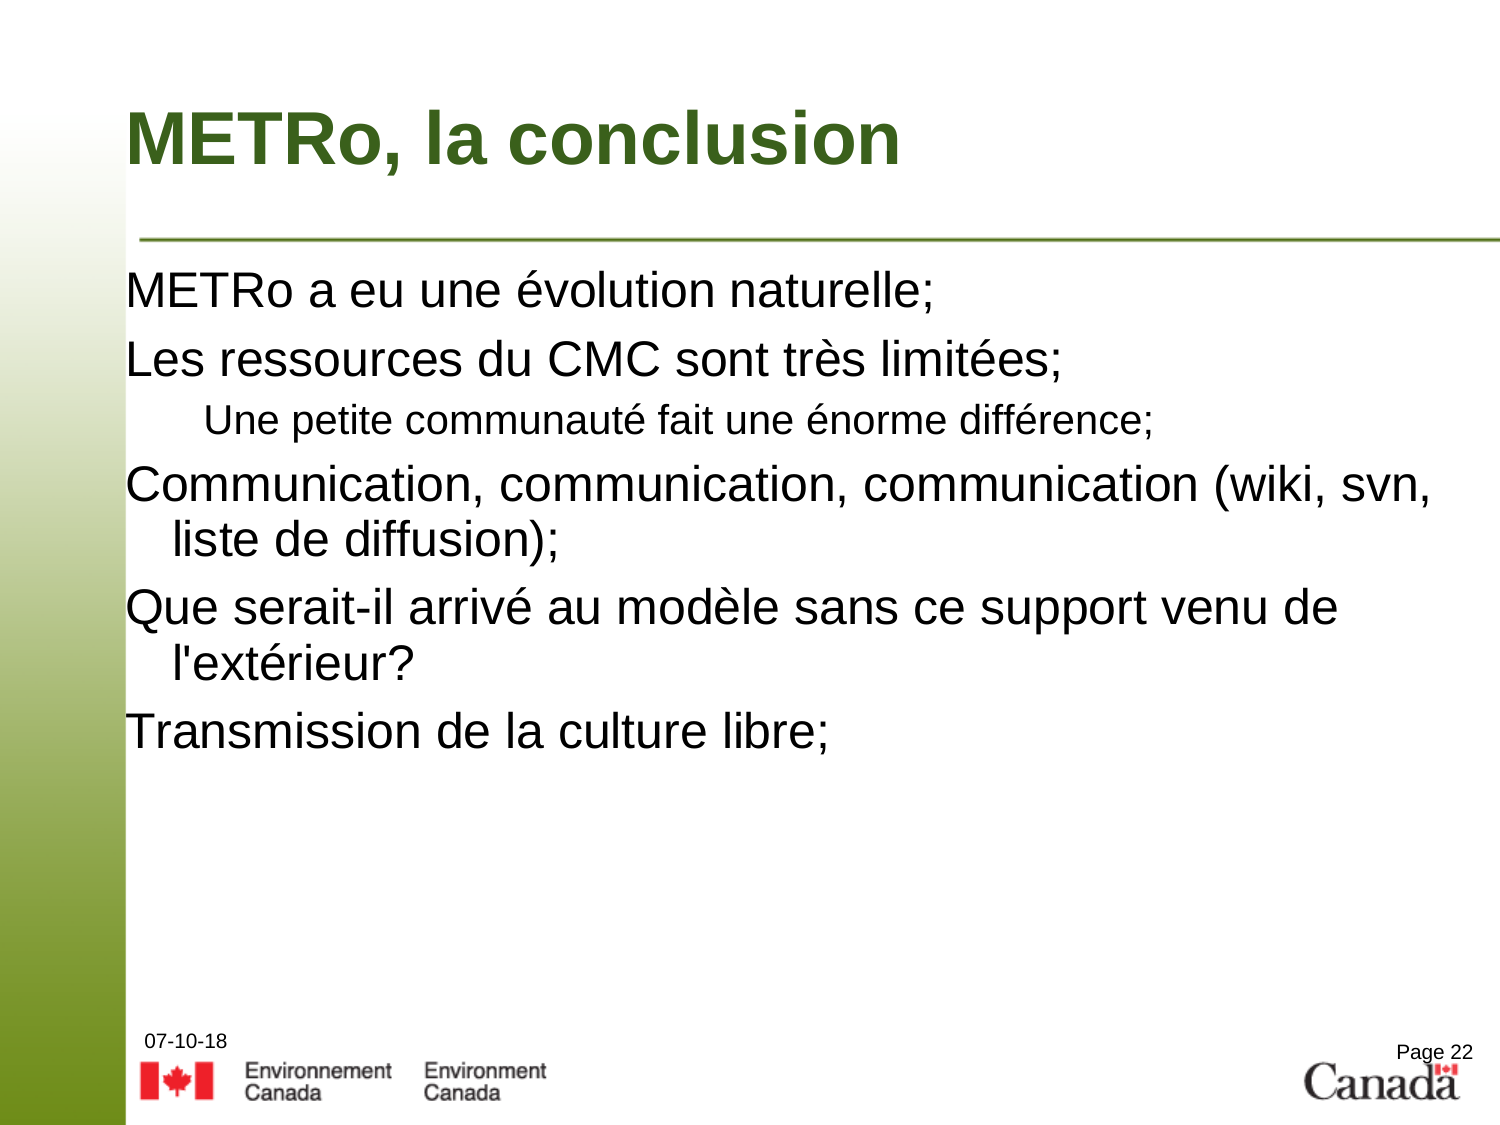

# METRo, la conclusion
METRo a eu une évolution naturelle;
Les ressources du CMC sont très limitées;
Une petite communauté fait une énorme différence;
Communication, communication, communication (wiki, svn, liste de diffusion);
Que serait-il arrivé au modèle sans ce support venu de l'extérieur?
Transmission de la culture libre;